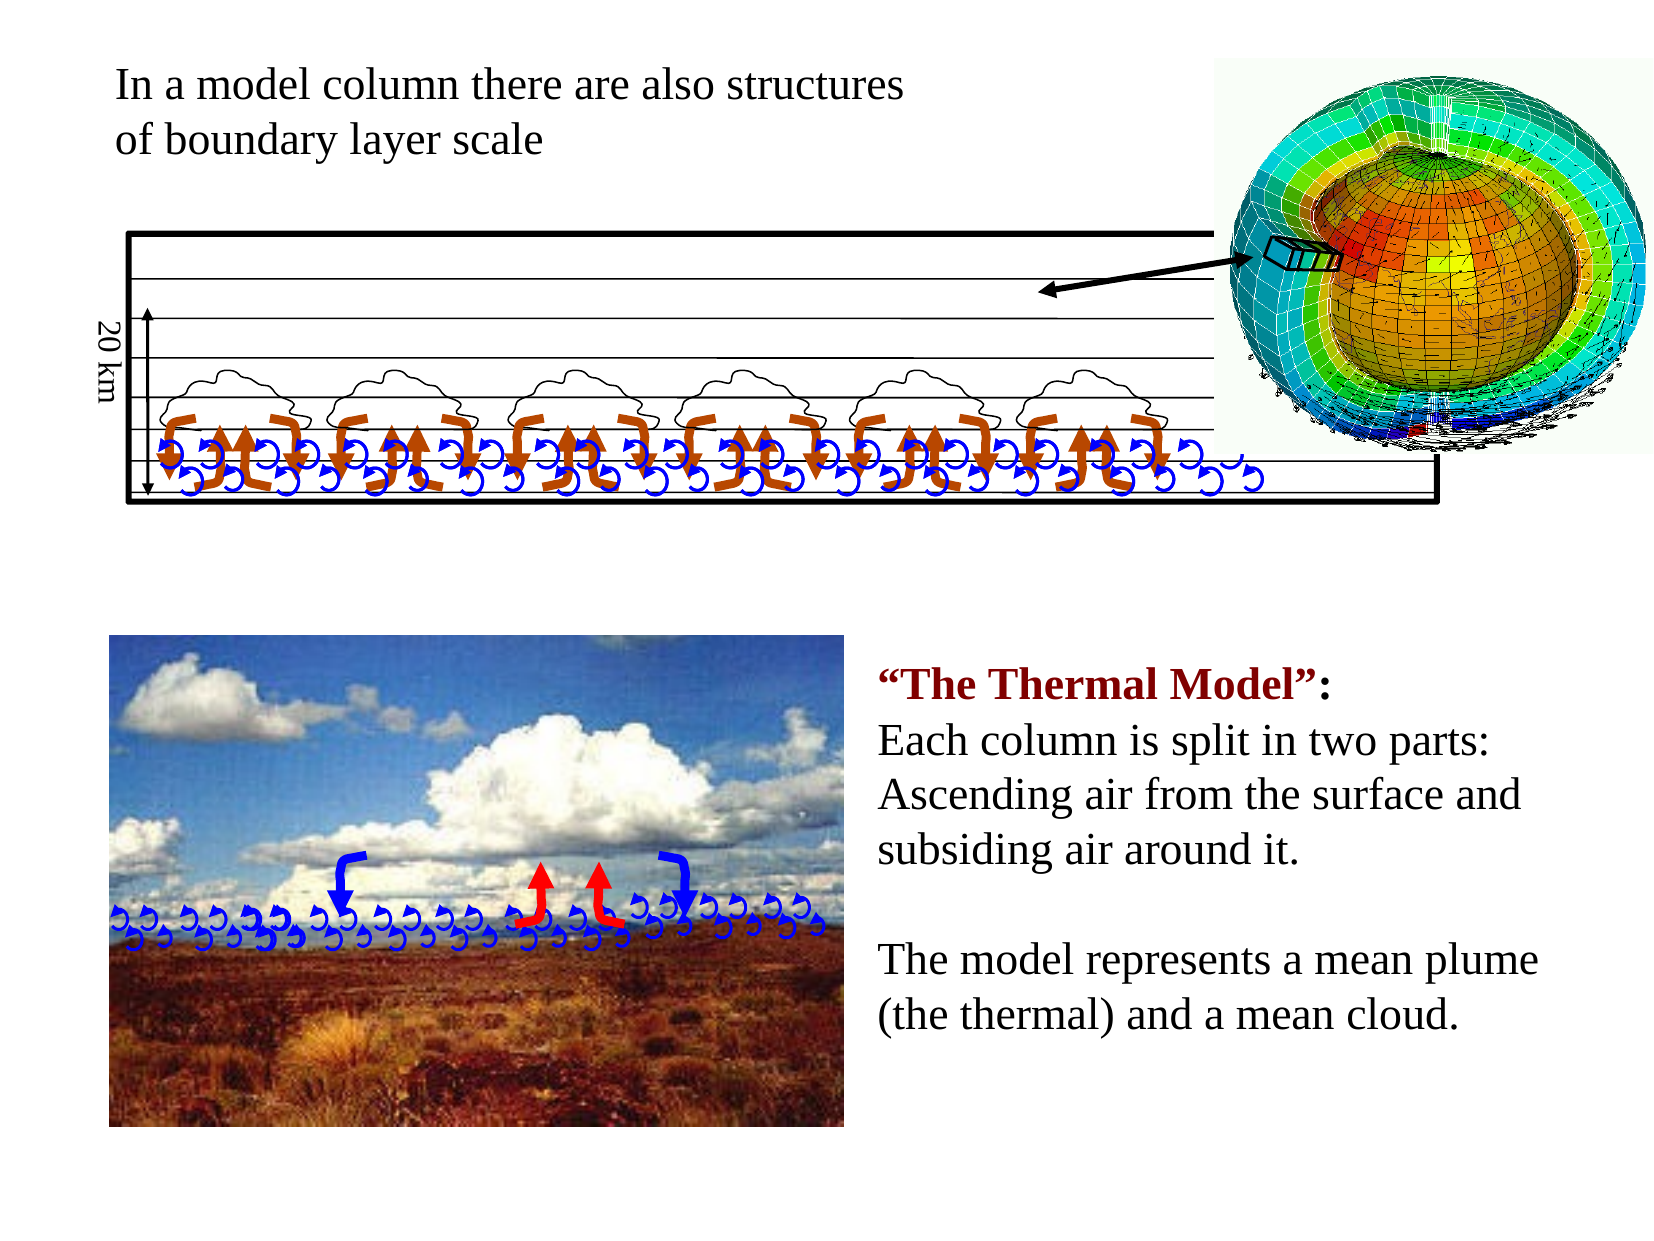

In a model column there are also structures
of boundary layer scale
20 km
“The Thermal Model”:
Each column is split in two parts:
Ascending air from the surface and
subsiding air around it.
The model represents a mean plume
(the thermal) and a mean cloud.